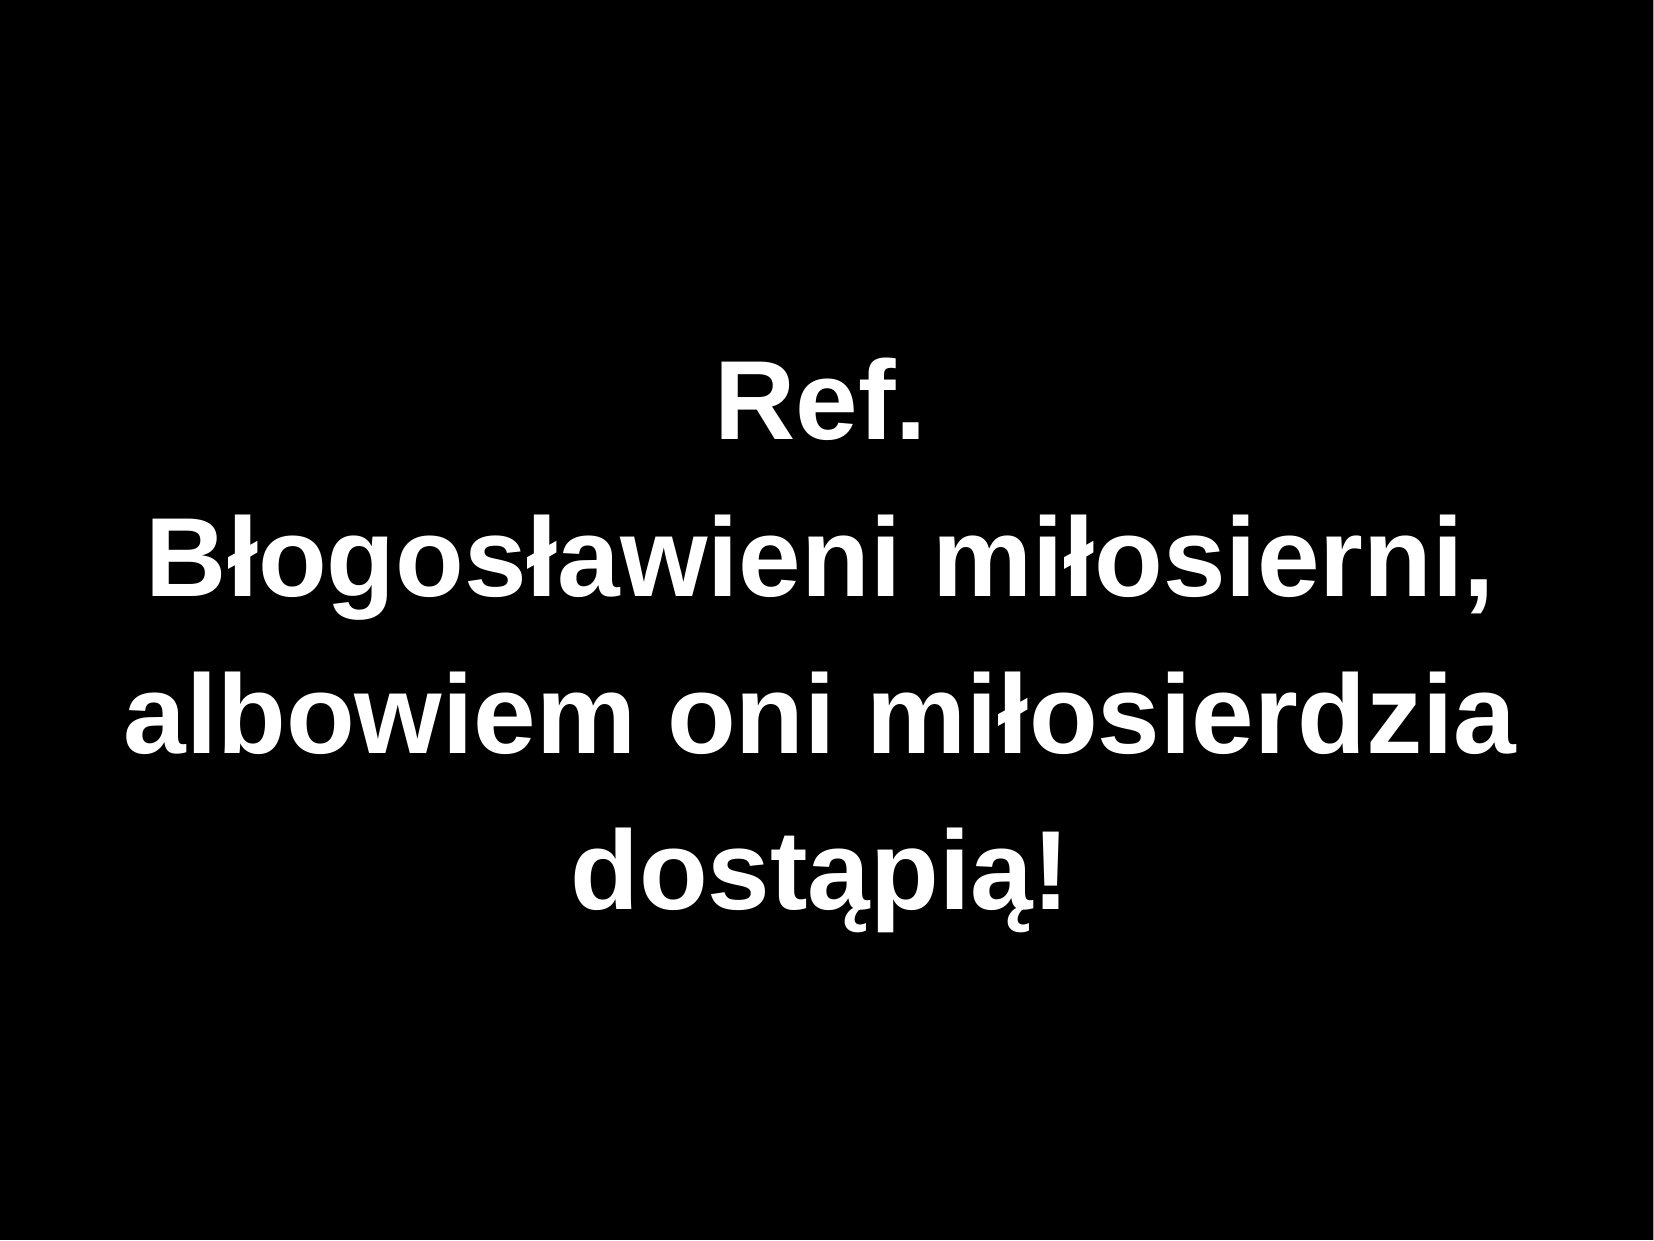

# Ref.
Błogosławieni miłosierni,
albowiem oni miłosierdzia dostąpią!